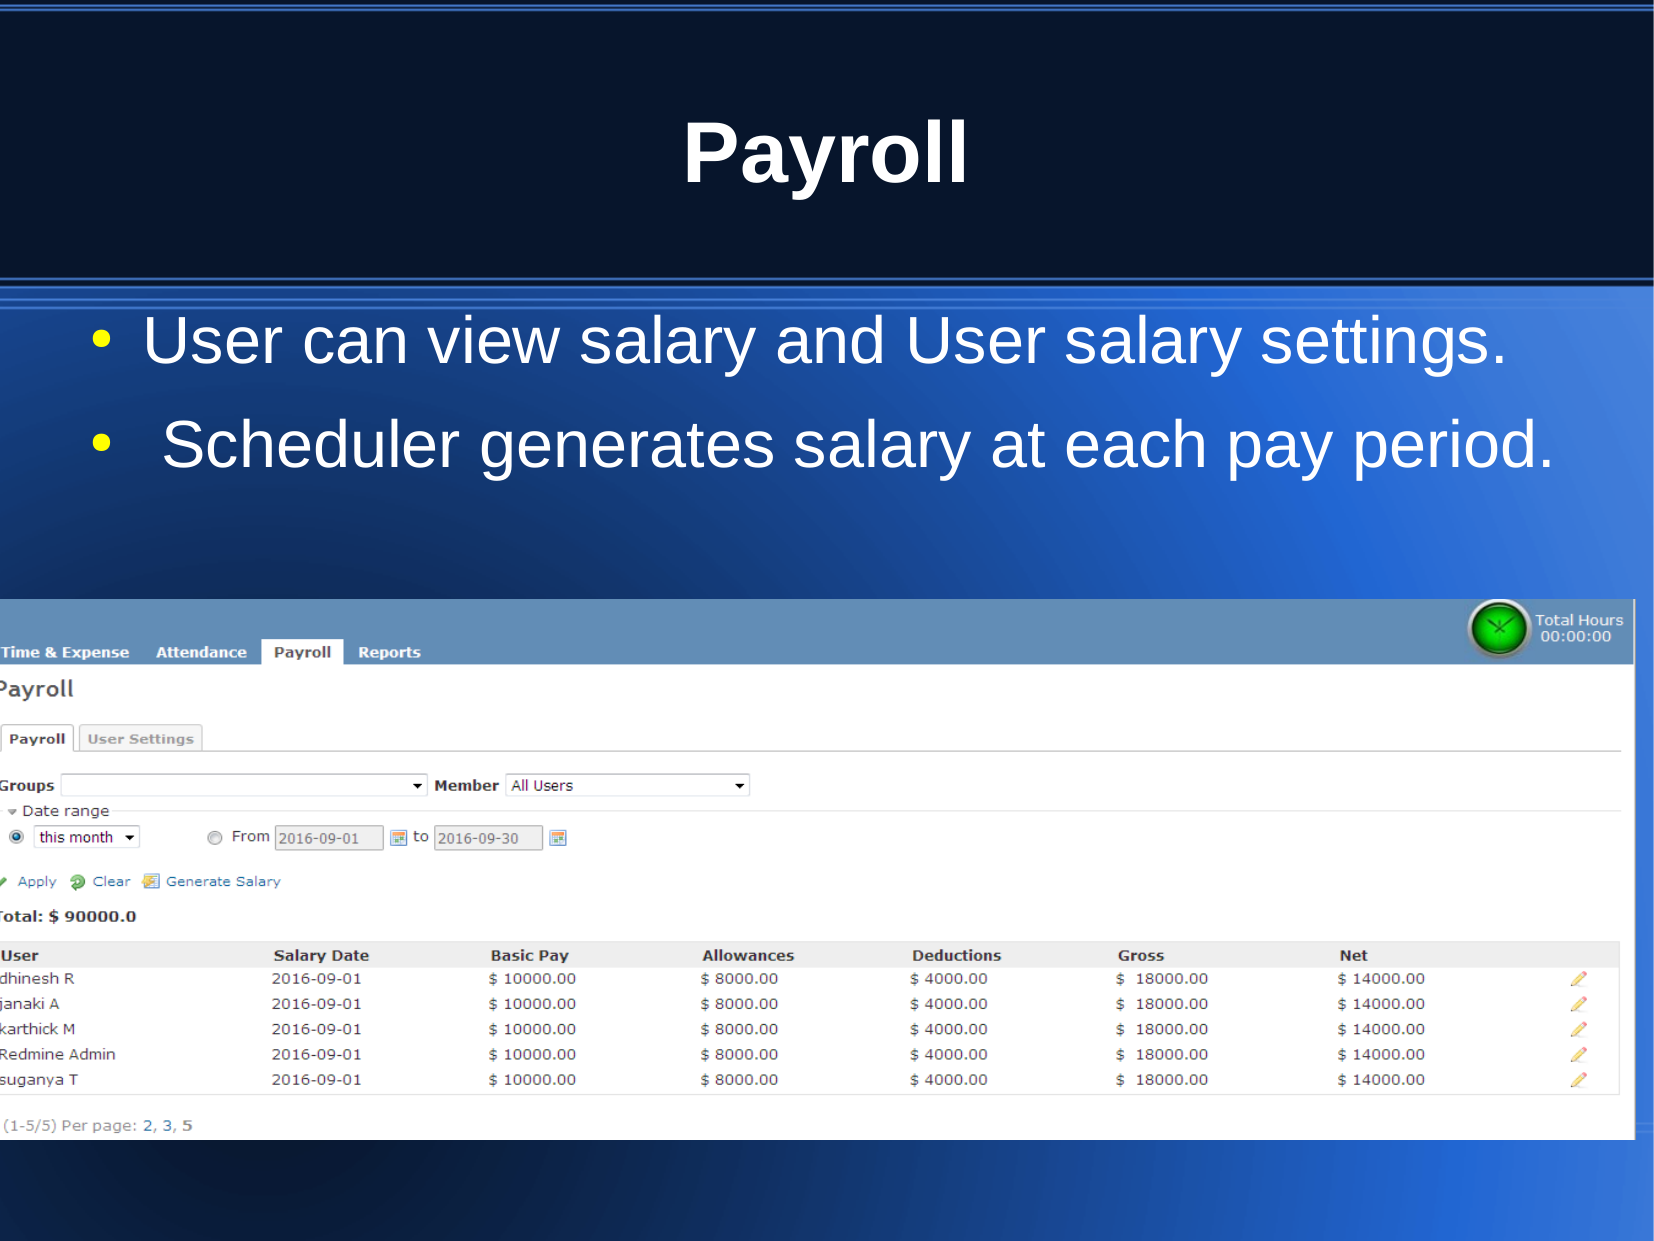

# Payroll
User can view salary and User salary settings.
 Scheduler generates salary at each pay period.